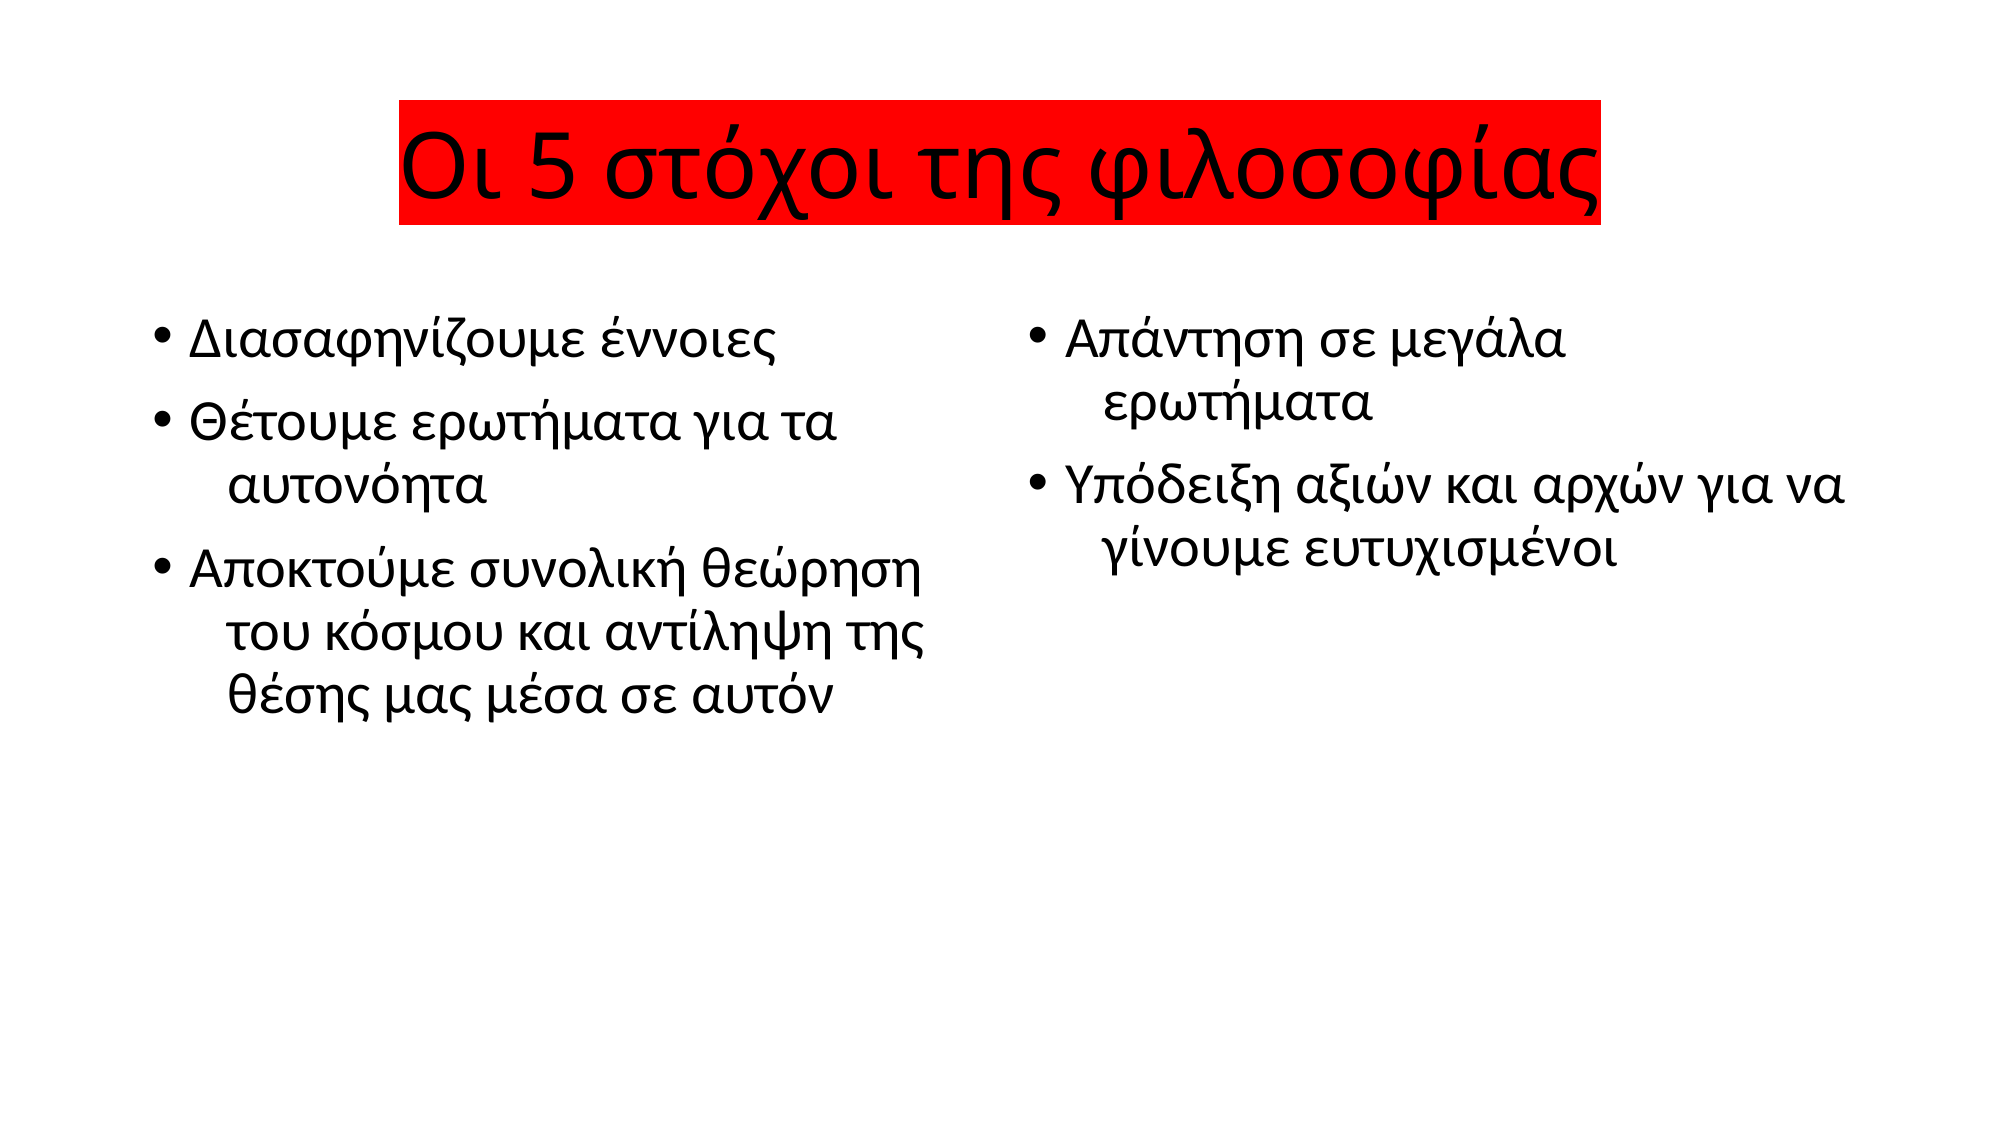

# Οι 5 στόχοι της φιλοσοφίας
Διασαφηνίζουμε έννοιες
Θέτουμε ερωτήματα για τα αυτονόητα
Αποκτούμε συνολική θεώρηση του κόσμου και αντίληψη της θέσης μας μέσα σε αυτόν
Απάντηση σε μεγάλα ερωτήματα
Υπόδειξη αξιών και αρχών για να γίνουμε ευτυχισμένοι